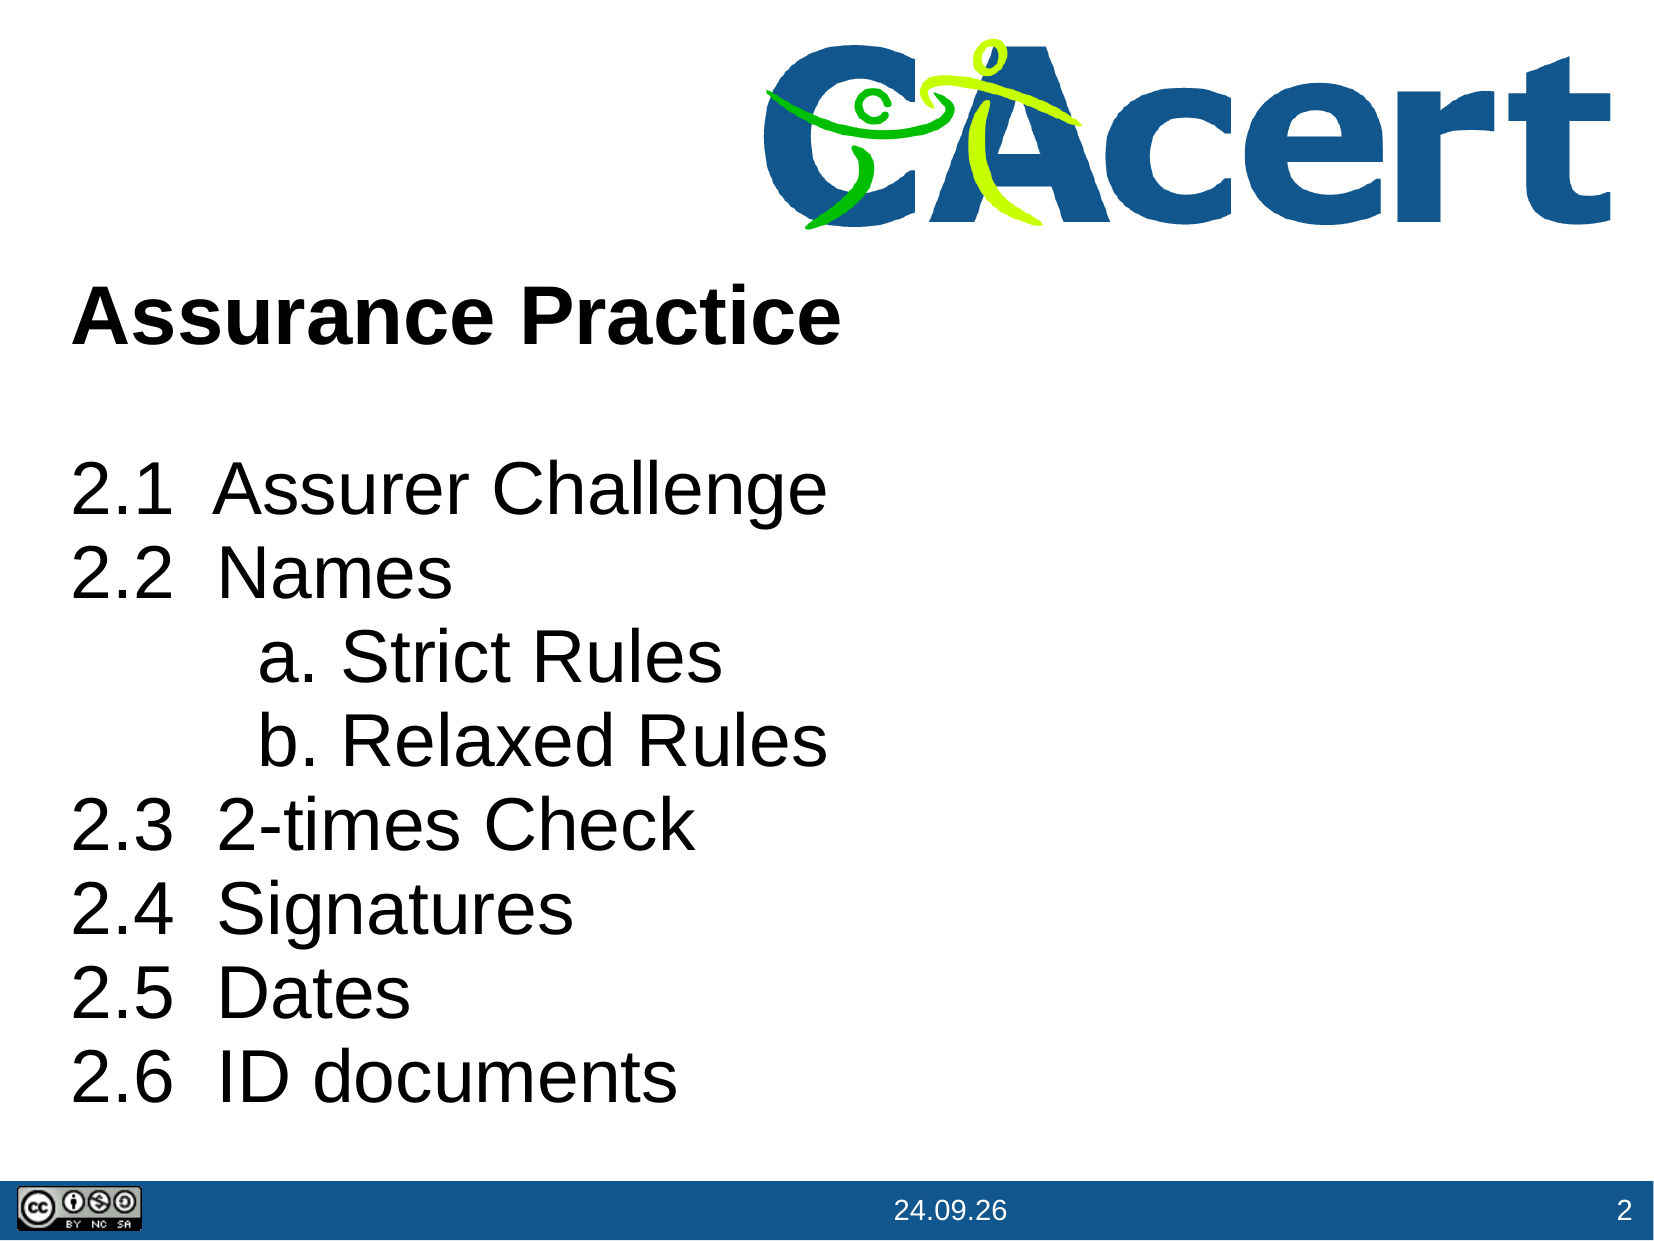

#
Assurance Practice
2.1 Assurer Challenge
2.2 Names
 a. Strict Rules
 b. Relaxed Rules
2.3 2-times Check
2.4 Signatures
2.5 Dates
2.6 ID documents